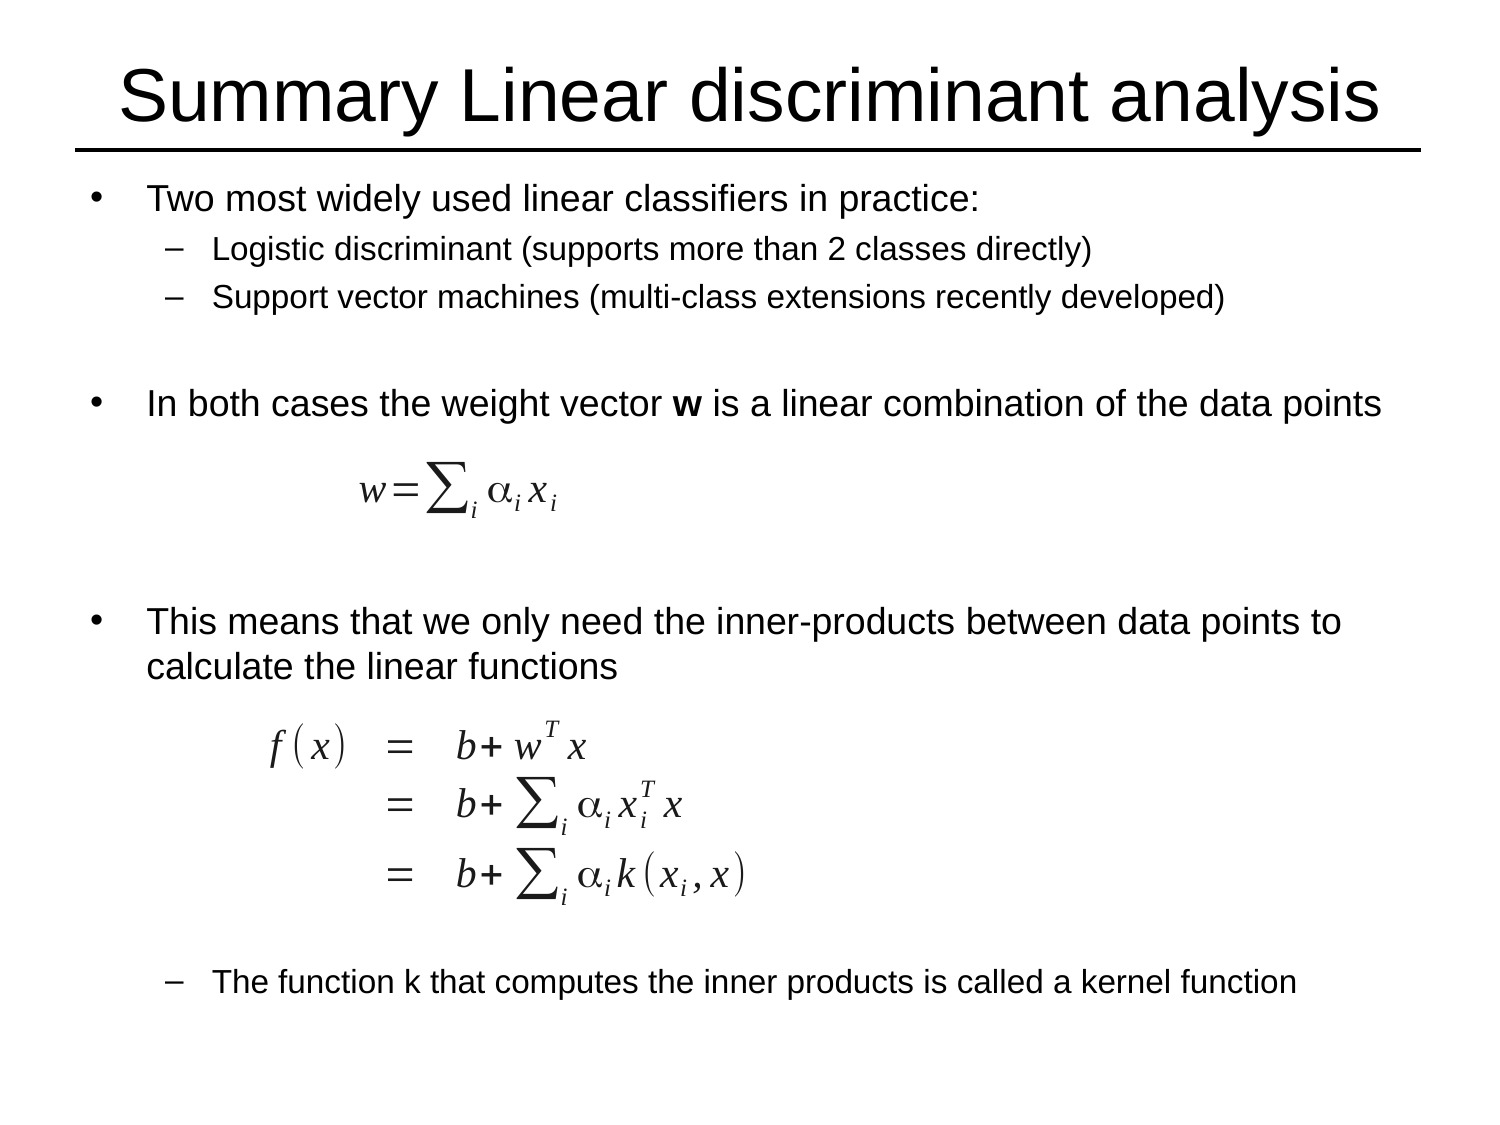

# Summary Linear discriminant analysis
Two most widely used linear classifiers in practice:
Logistic discriminant (supports more than 2 classes directly)
Support vector machines (multi-class extensions recently developed)
In both cases the weight vector w is a linear combination of the data points
This means that we only need the inner-products between data points to calculate the linear functions
The function k that computes the inner products is called a kernel function